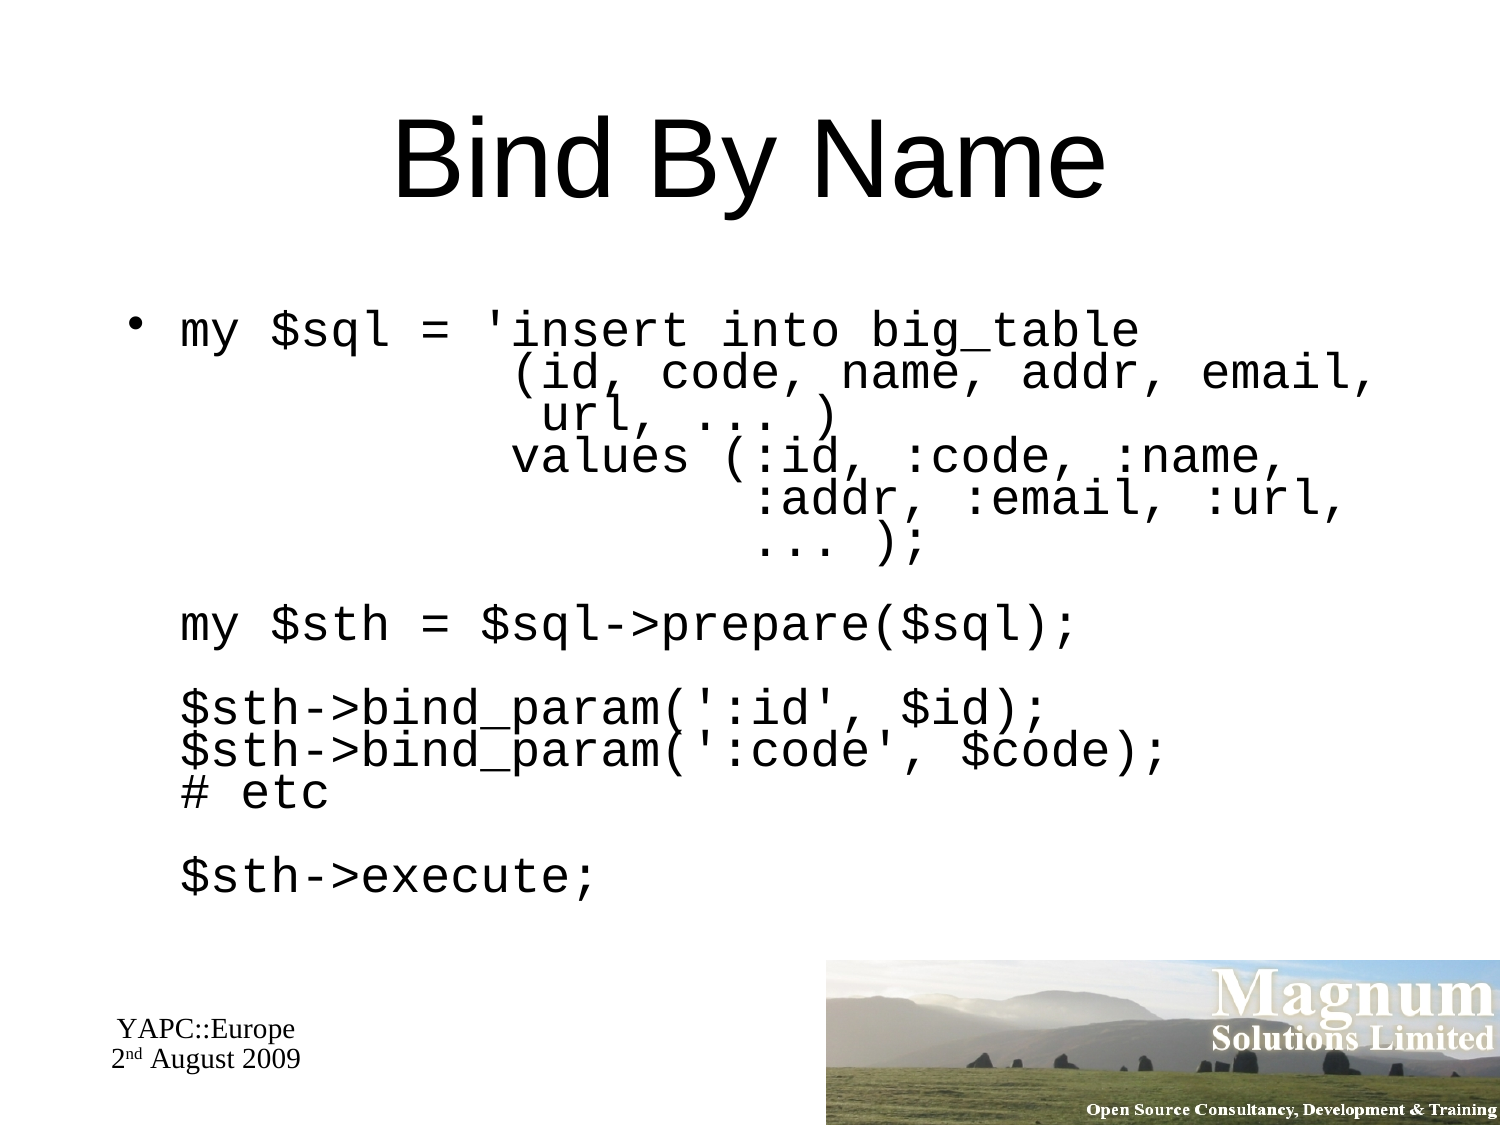

# Bind By Name
my $sql = 'insert into big_table
 (id, code, name, addr, email,
 url, ... )
 values (:id, :code, :name,
 :addr, :email, :url,
 ... );
my $sth = $sql->prepare($sql);
$sth->bind_param(':id', $id);
$sth->bind_param(':code', $code);
# etc
$sth->execute;
137